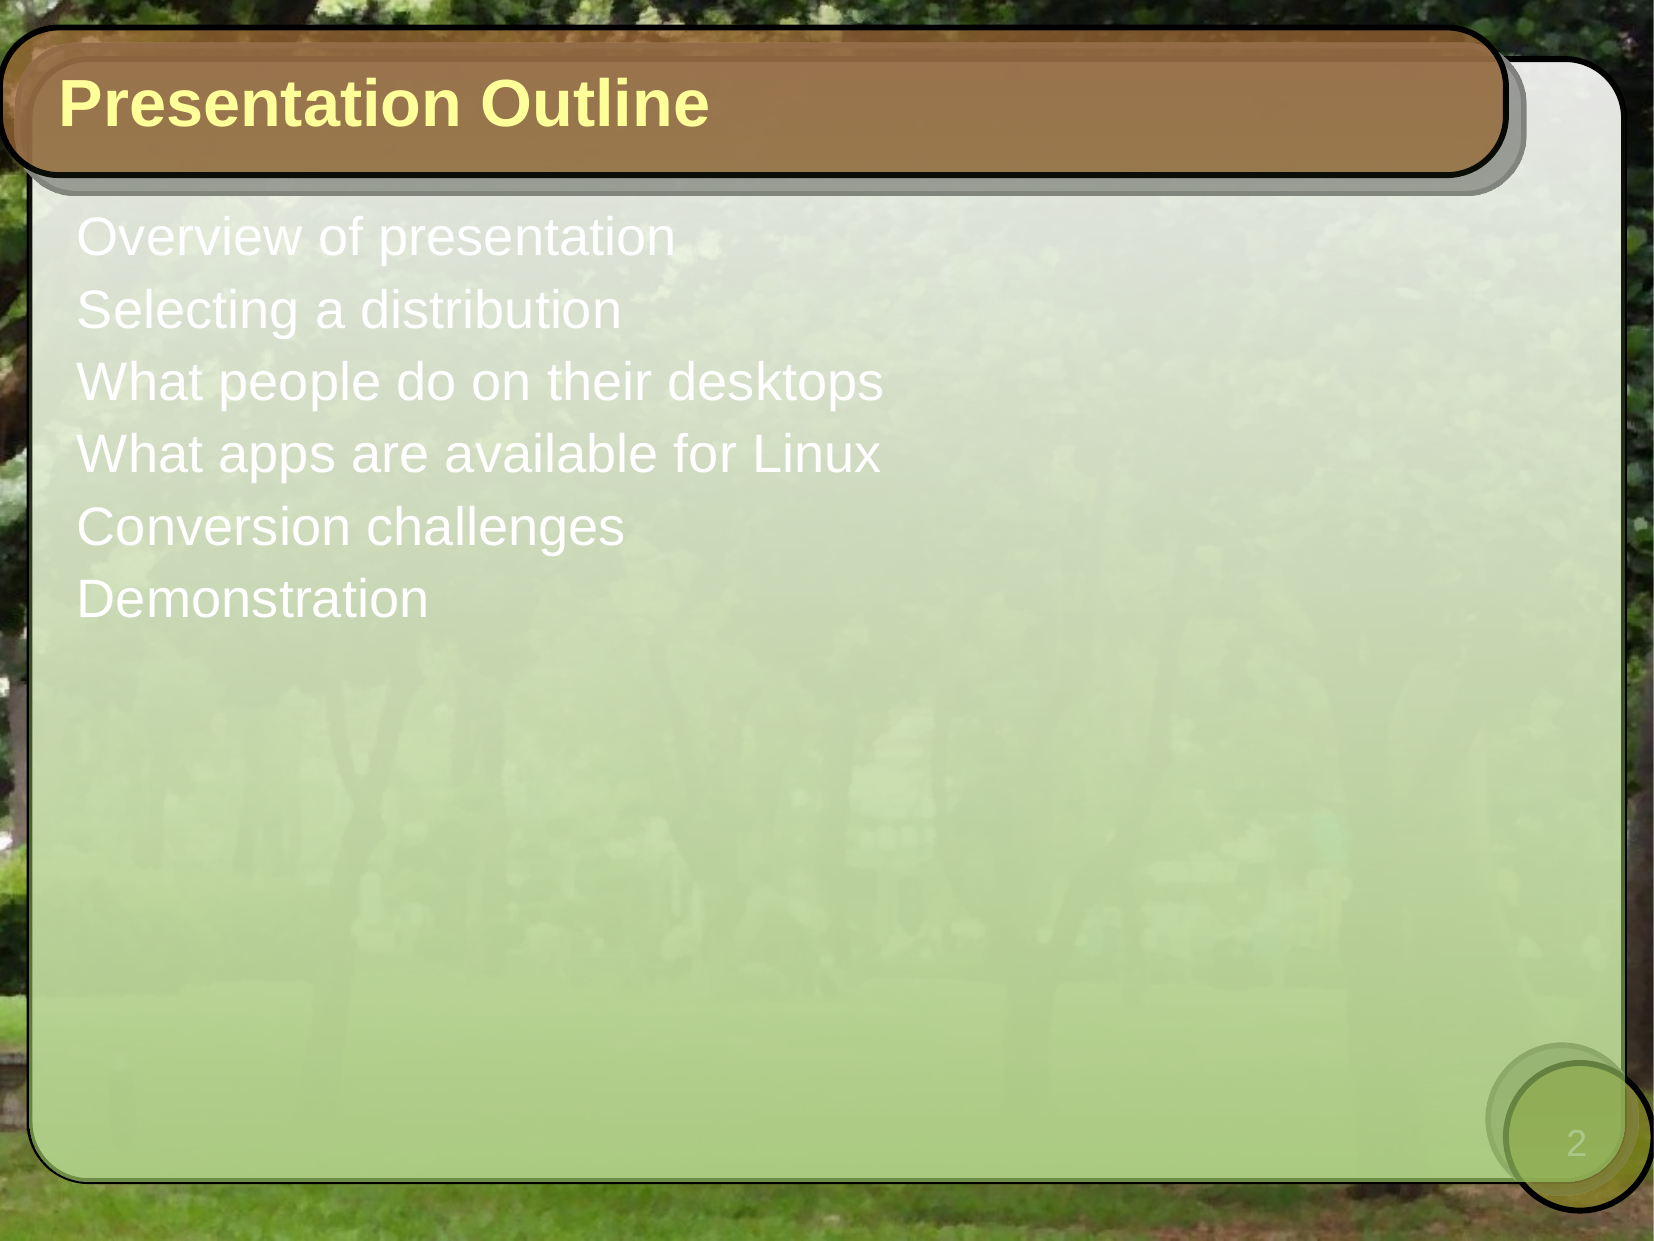

# Presentation Outline
Overview of presentation
Selecting a distribution
What people do on their desktops
What apps are available for Linux
Conversion challenges
Demonstration
2